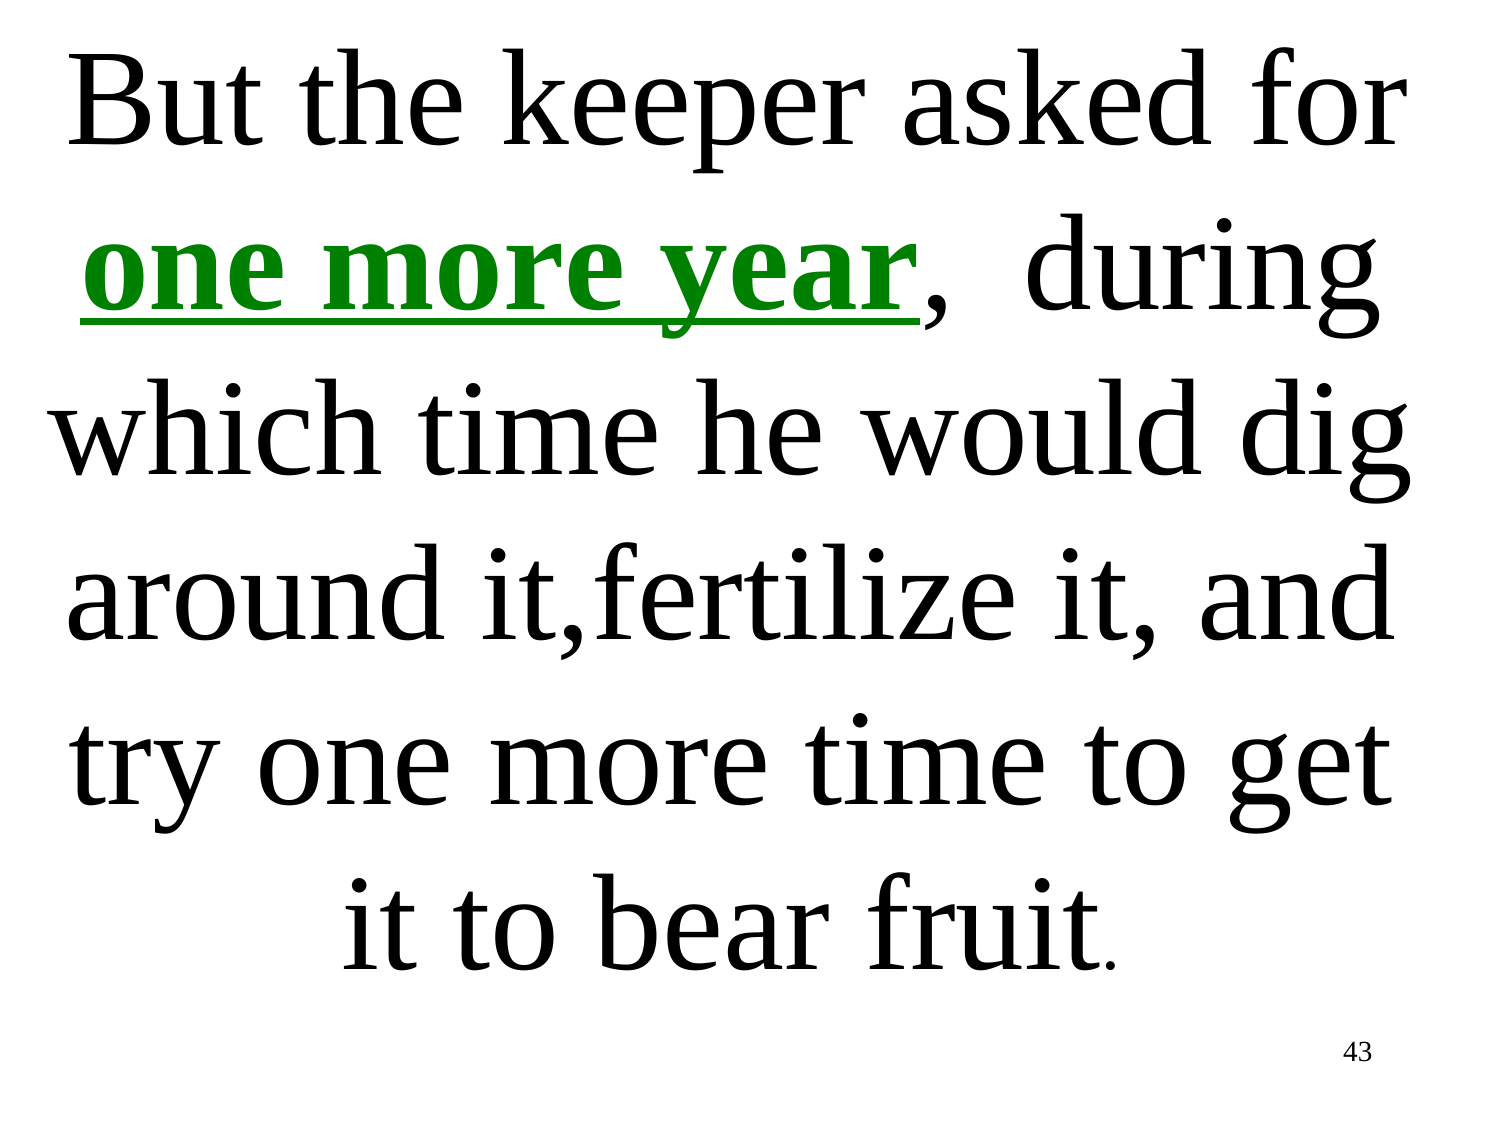

But the keeper asked for one more year, during which time he would dig around it,fertilize it, and try one more time to get it to bear fruit.